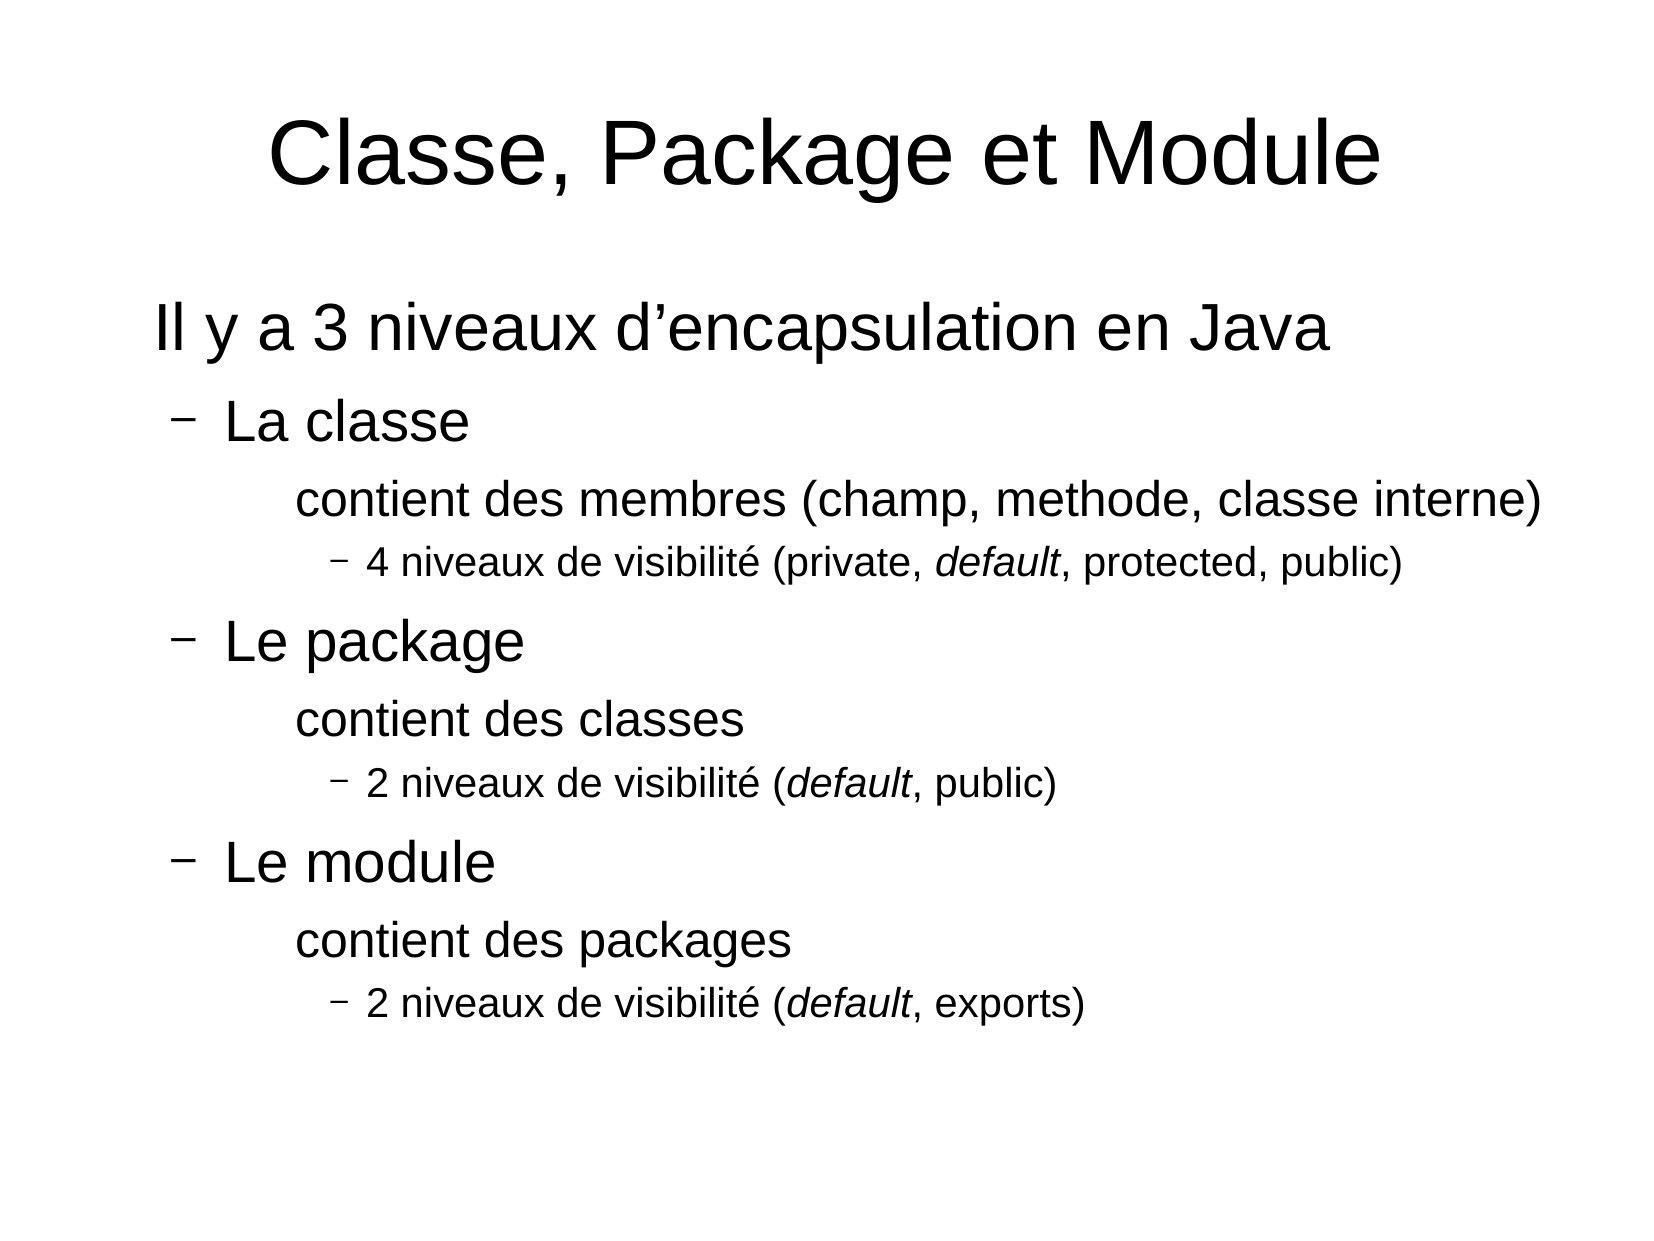

# Classe, Package et Module
Il y a 3 niveaux d’encapsulation en Java
La classe
contient des membres (champ, methode, classe interne)
4 niveaux de visibilité (private, default, protected, public)
Le package
contient des classes
2 niveaux de visibilité (default, public)
Le module
contient des packages
2 niveaux de visibilité (default, exports)